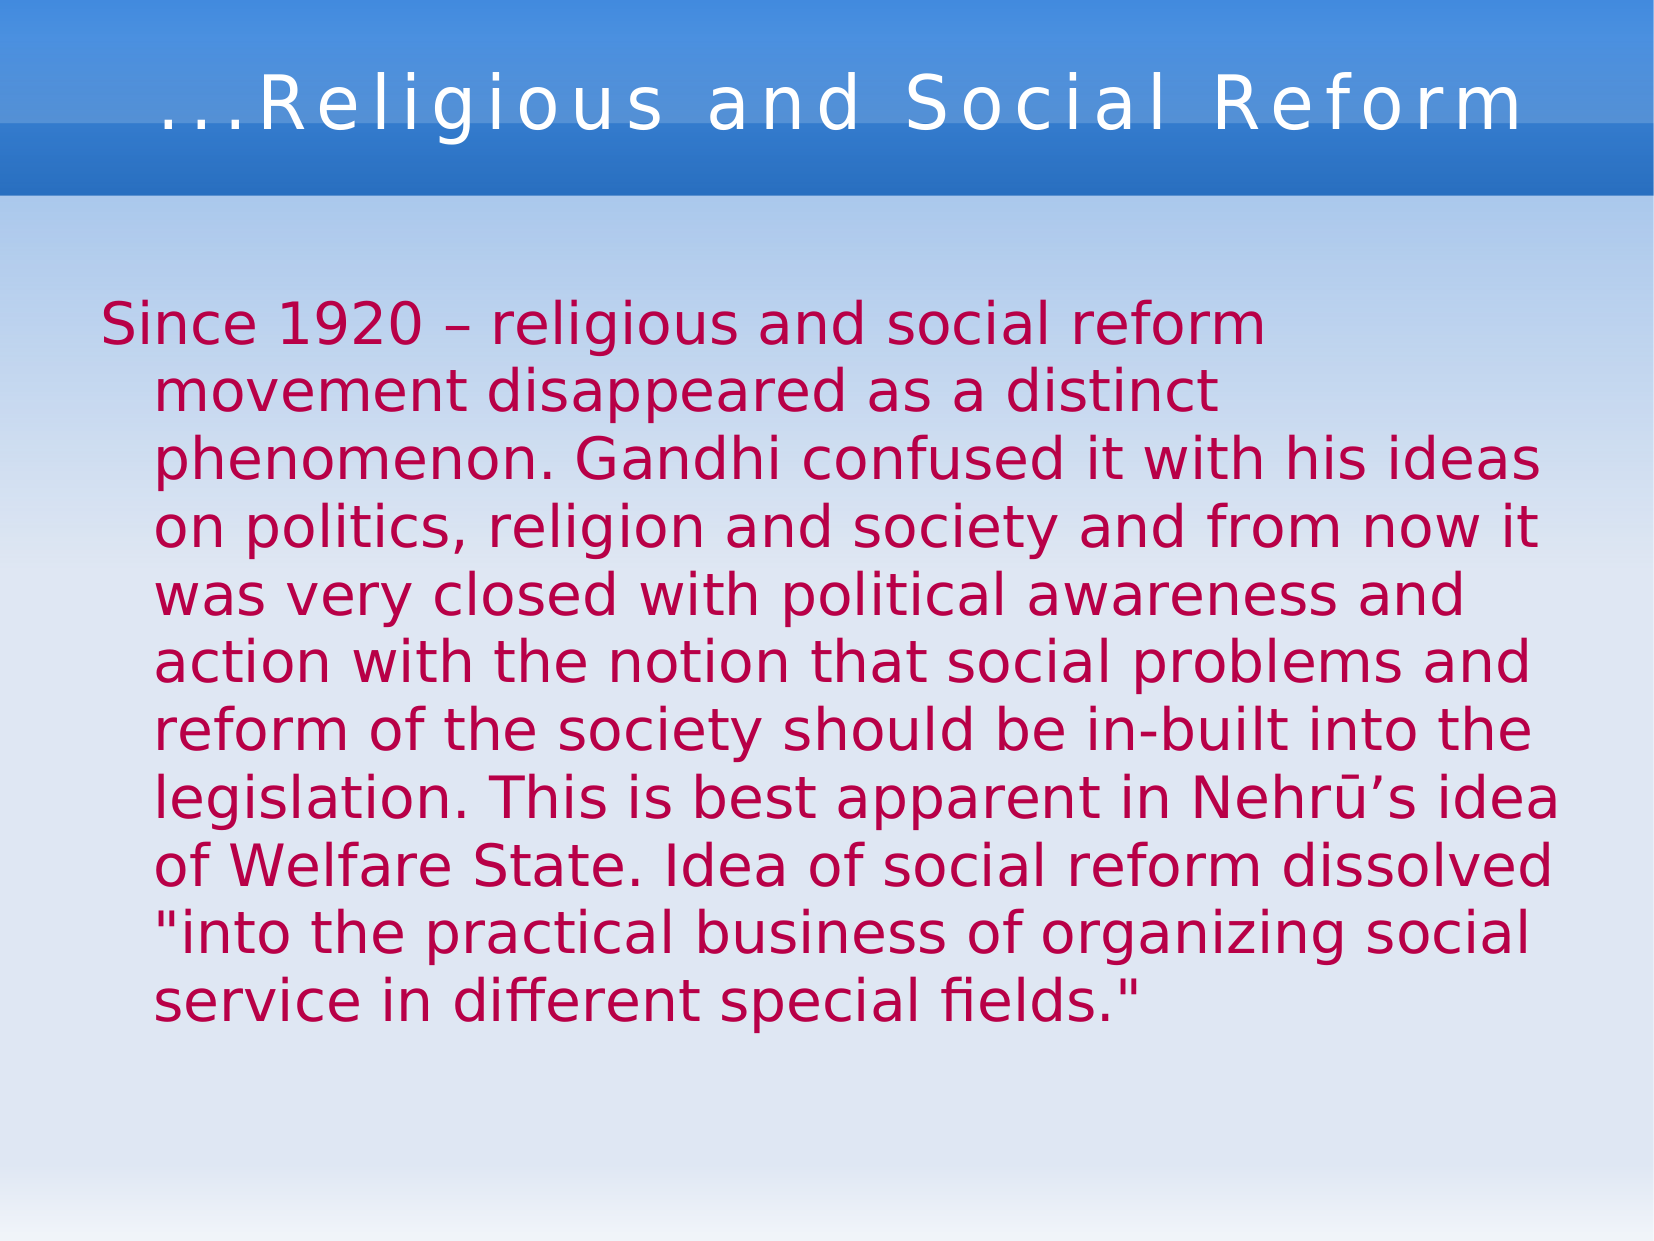

# ...Religious and Social Reform
Since 1920 – religious and social reform movement disappeared as a distinct phenomenon. Gandhi confused it with his ideas on politics, religion and society and from now it was very closed with political awareness and action with the notion that social problems and reform of the society should be in-built into the legislation. This is best apparent in Nehrū’s idea of Welfare State. Idea of social reform dissolved "into the practical business of organizing social service in different special fields."